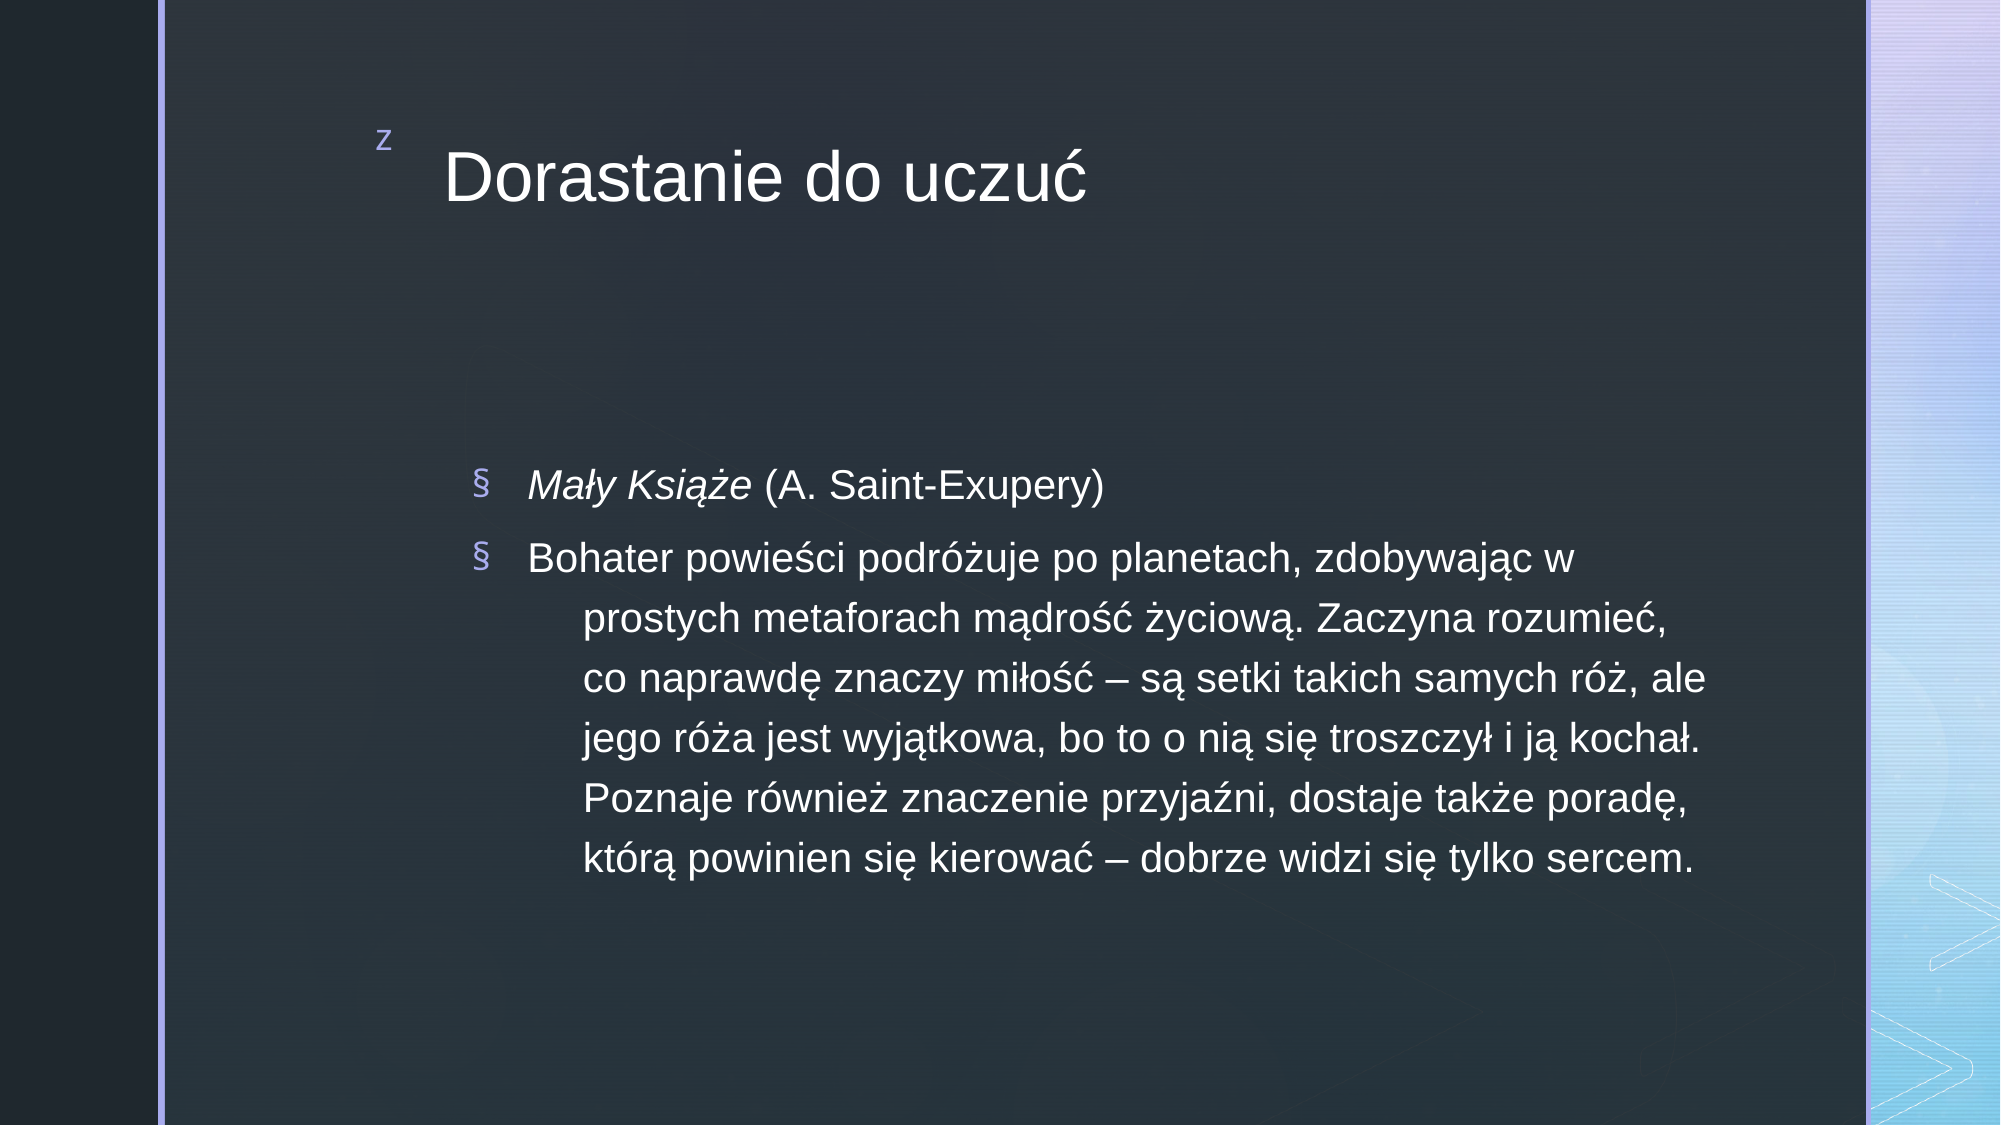

# Dorastanie do uczuć
Mały Książe (A. Saint-Exupery)
Bohater powieści podróżuje po planetach, zdobywając w prostych metaforach mądrość życiową. Zaczyna rozumieć, co naprawdę znaczy miłość – są setki takich samych róż, ale jego róża jest wyjątkowa, bo to o nią się troszczył i ją kochał. Poznaje również znaczenie przyjaźni, dostaje także poradę, którą powinien się kierować – dobrze widzi się tylko sercem.